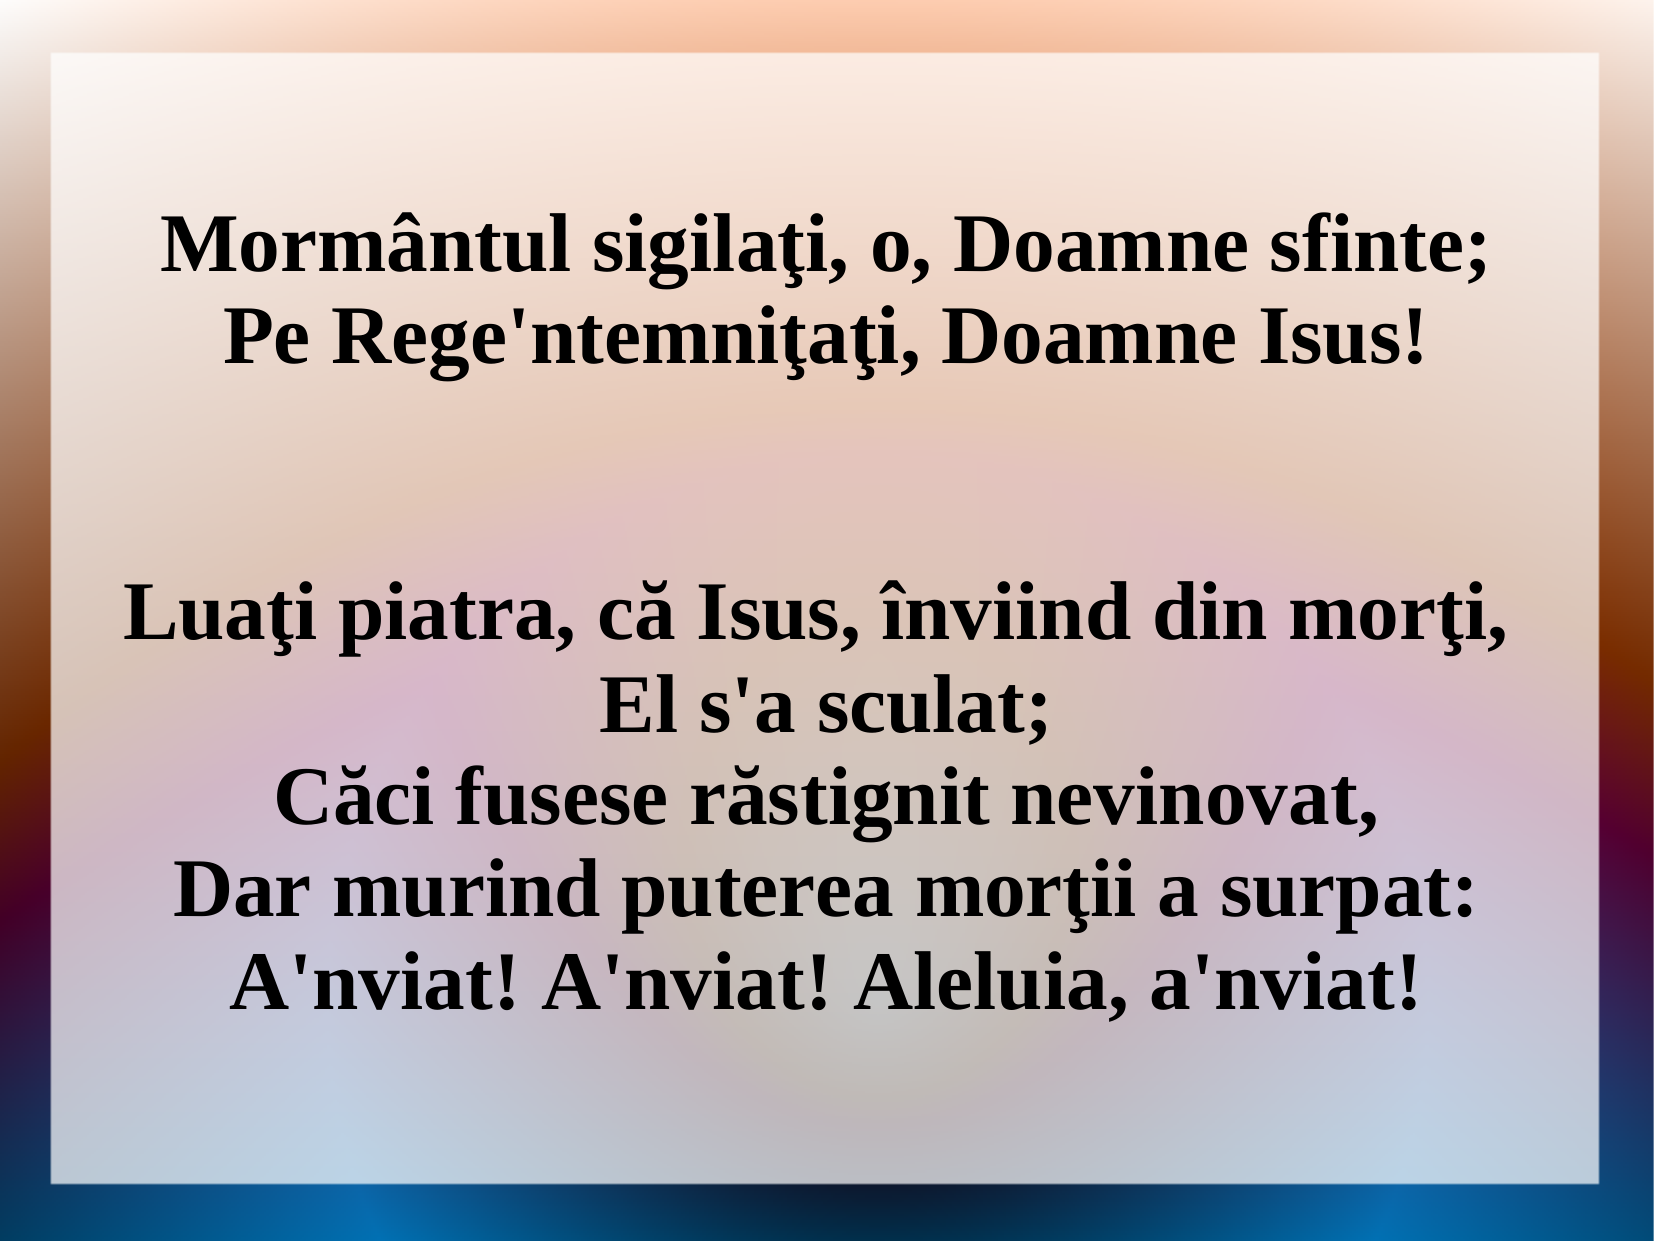

# Mormântul sigilaţi, o, Doamne sfinte;
Pe Rege'ntemniţaţi, Doamne Isus!
Luaţi piatra, că Isus, înviind din morţi,
El s'a sculat;
Căci fusese răstignit nevinovat,
Dar murind puterea morţii a surpat:
A'nviat! A'nviat! Aleluia, a'nviat!